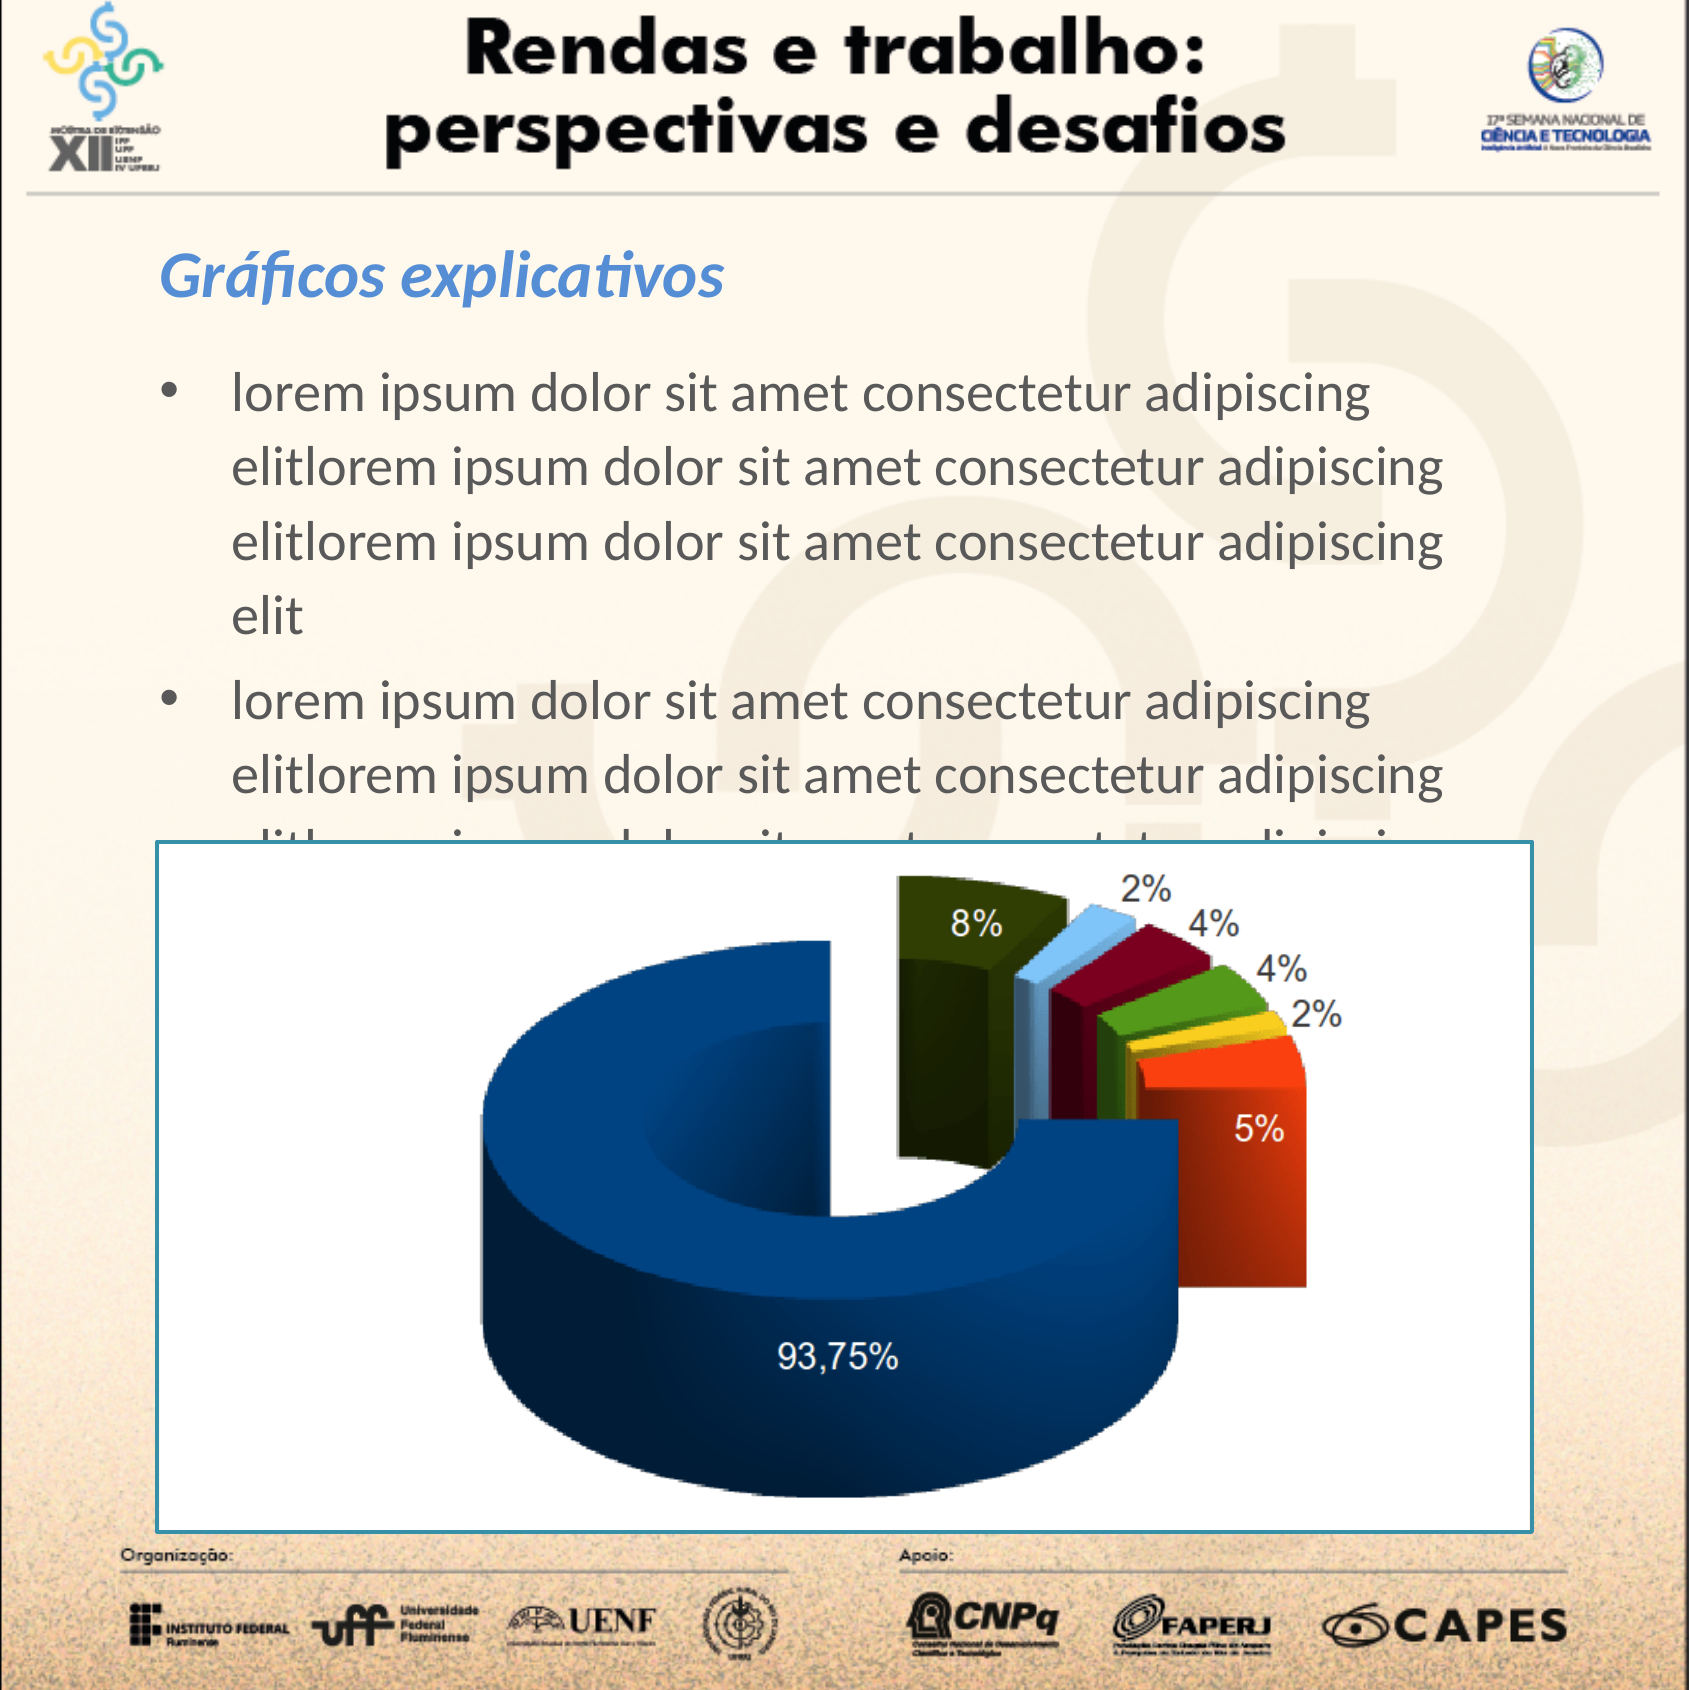

# Gráficos explicativos
lorem ipsum dolor sit amet consectetur adipiscing elitlorem ipsum dolor sit amet consectetur adipiscing elitlorem ipsum dolor sit amet consectetur adipiscing elit
lorem ipsum dolor sit amet consectetur adipiscing elitlorem ipsum dolor sit amet consectetur adipiscing elitlorem ipsum dolor sit amet consectetur adipiscing elit